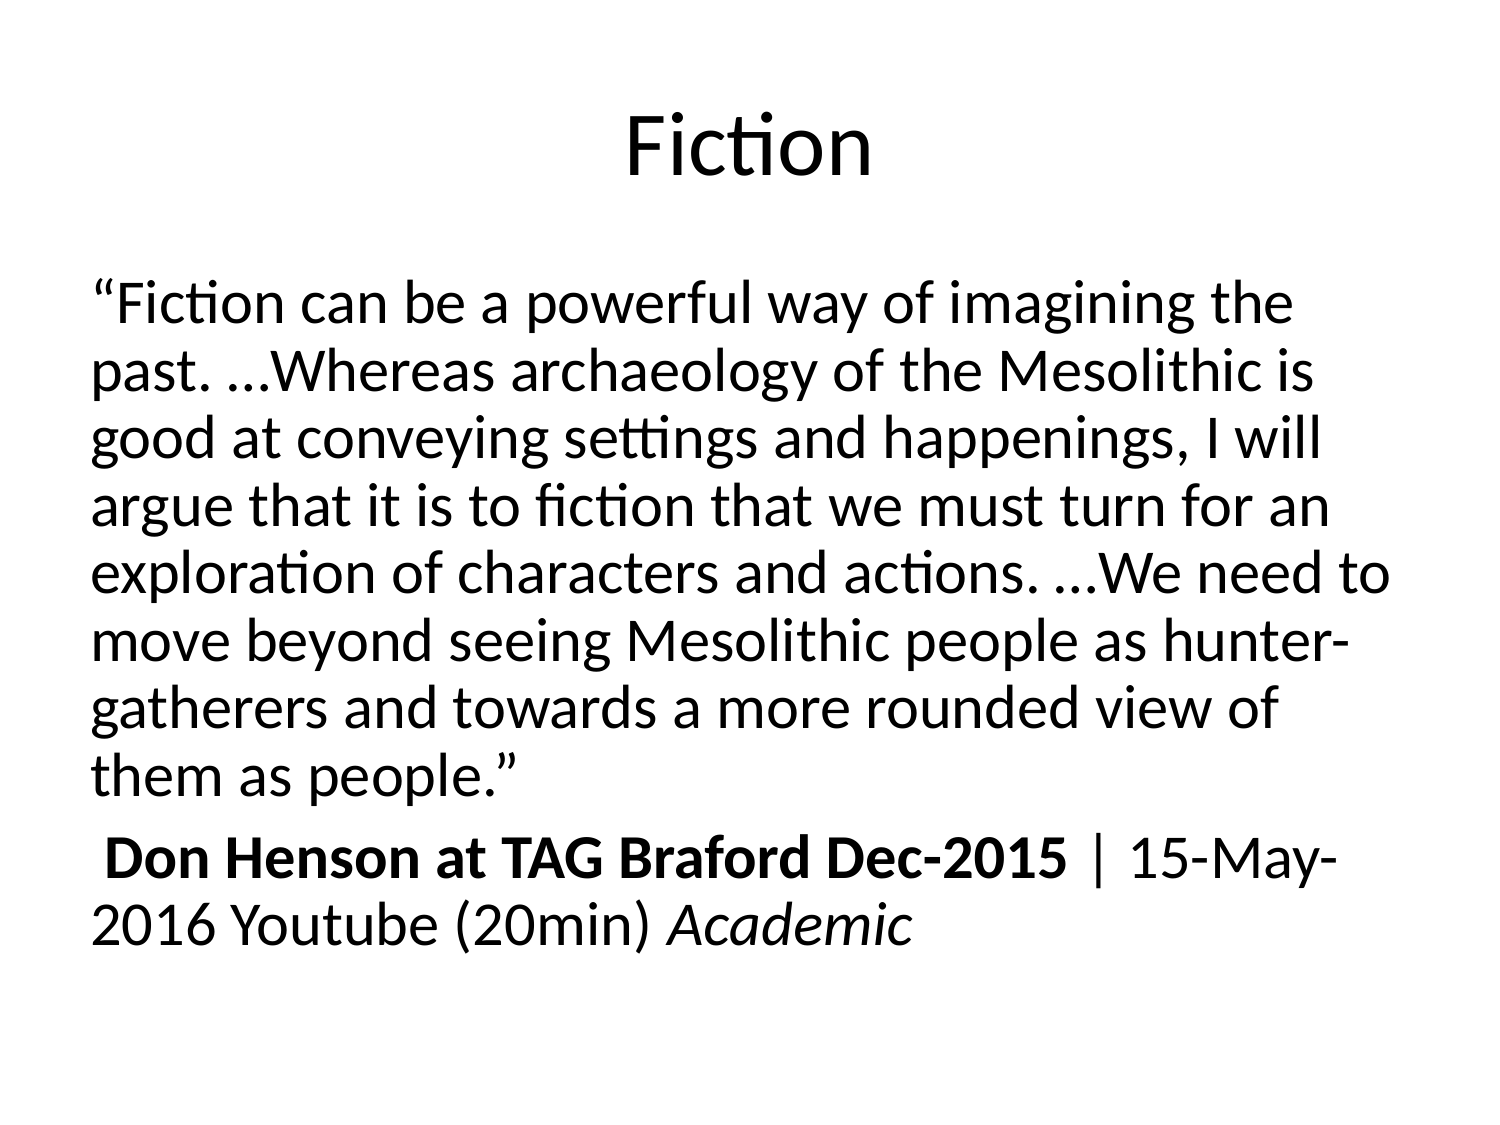

# Fiction
“Fiction can be a powerful way of imagining the past. …Whereas archaeology of the Mesolithic is good at conveying settings and happenings, I will argue that it is to fiction that we must turn for an exploration of characters and actions. …We need to move beyond seeing Mesolithic people as hunter-gatherers and towards a more rounded view of them as people.”
 Don Henson at TAG Braford Dec-2015 | 15-May-2016 Youtube (20min) Academic